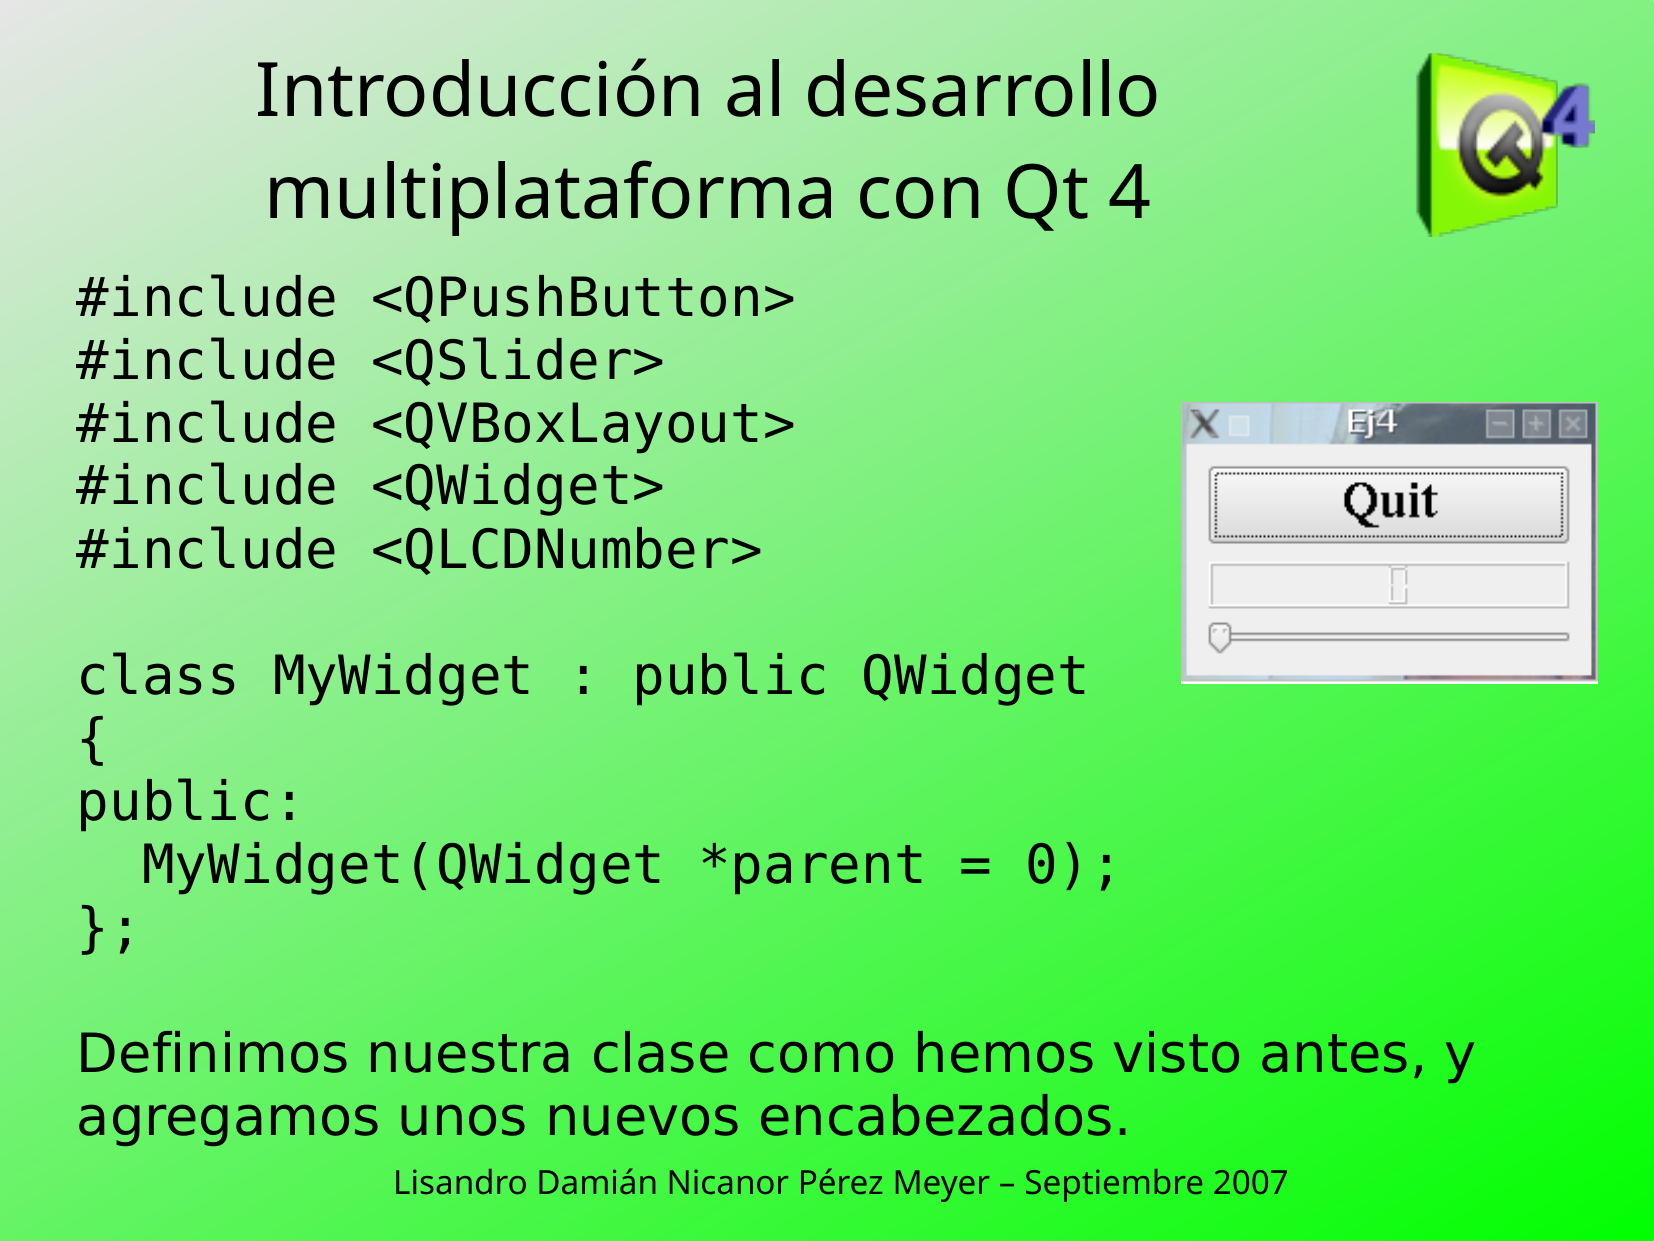

# Introducción al desarrollo multiplataforma con Qt 4
#include <QPushButton>
#include <QSlider>
#include <QVBoxLayout>
#include <QWidget>
#include <QLCDNumber>
class MyWidget : public QWidget
{
public:
 MyWidget(QWidget *parent = 0);
};
Definimos nuestra clase como hemos visto antes, y agregamos unos nuevos encabezados.
Lisandro Damián Nicanor Pérez Meyer – Septiembre 2007